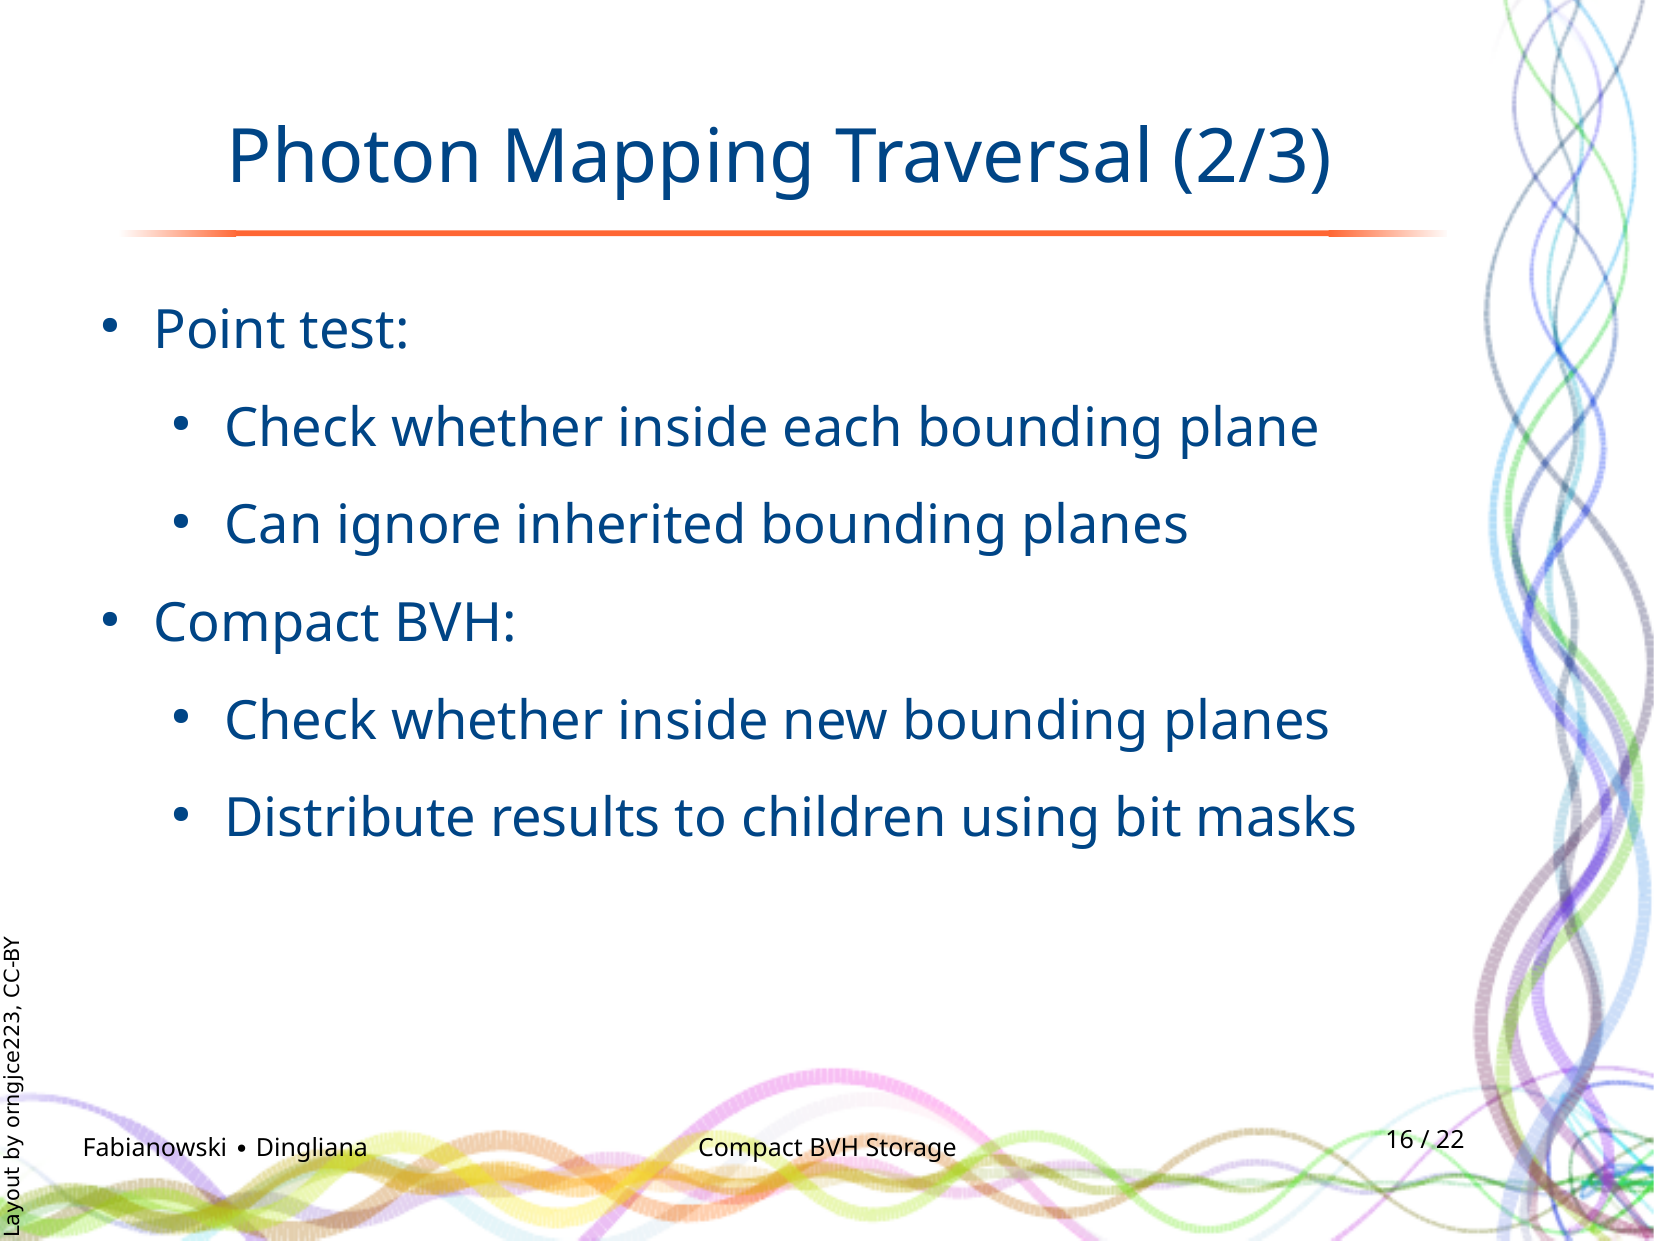

# Photon Mapping Traversal (2/3)
Point test:
Check whether inside each bounding plane
Can ignore inherited bounding planes
Compact BVH:
Check whether inside new bounding planes
Distribute results to children using bit masks
	16 / 22